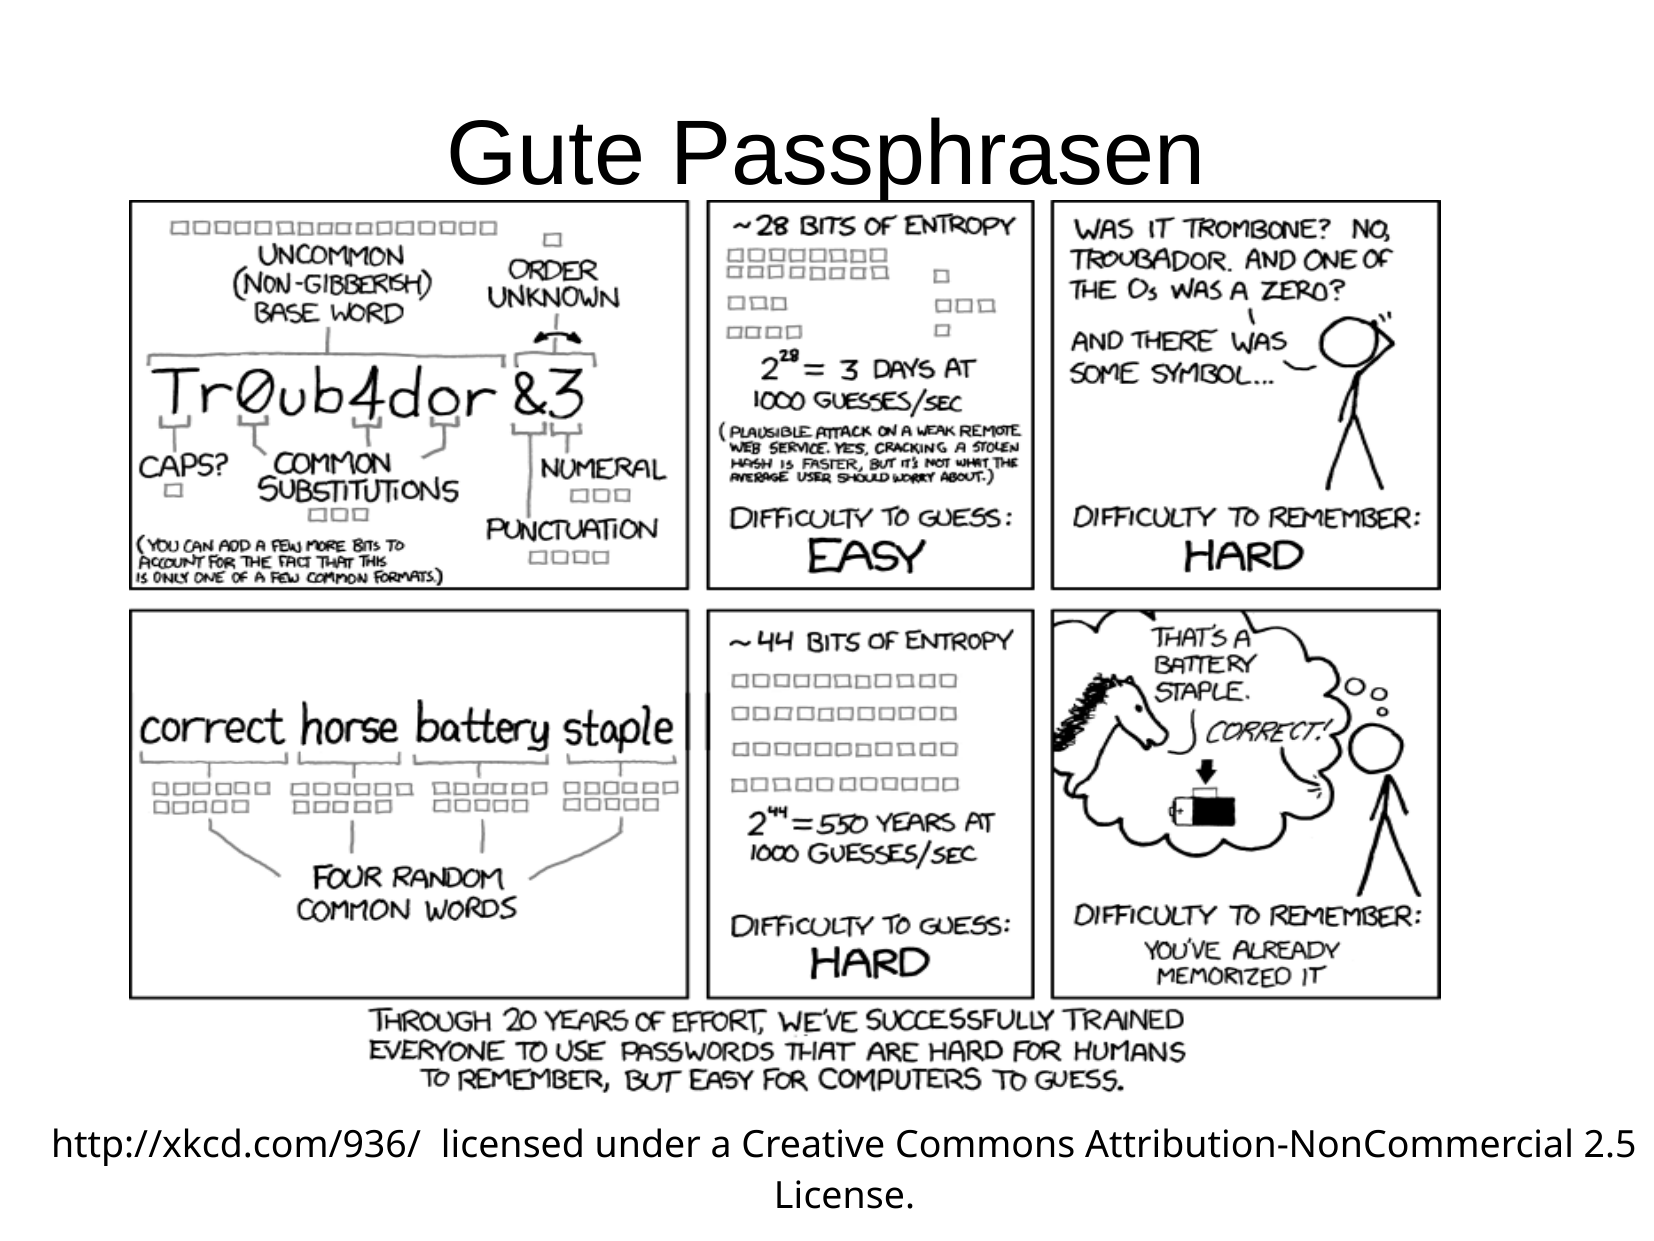

# Gute Passphrasen
http://xkcd.com/936/ licensed under a Creative Commons Attribution-NonCommercial 2.5 License.